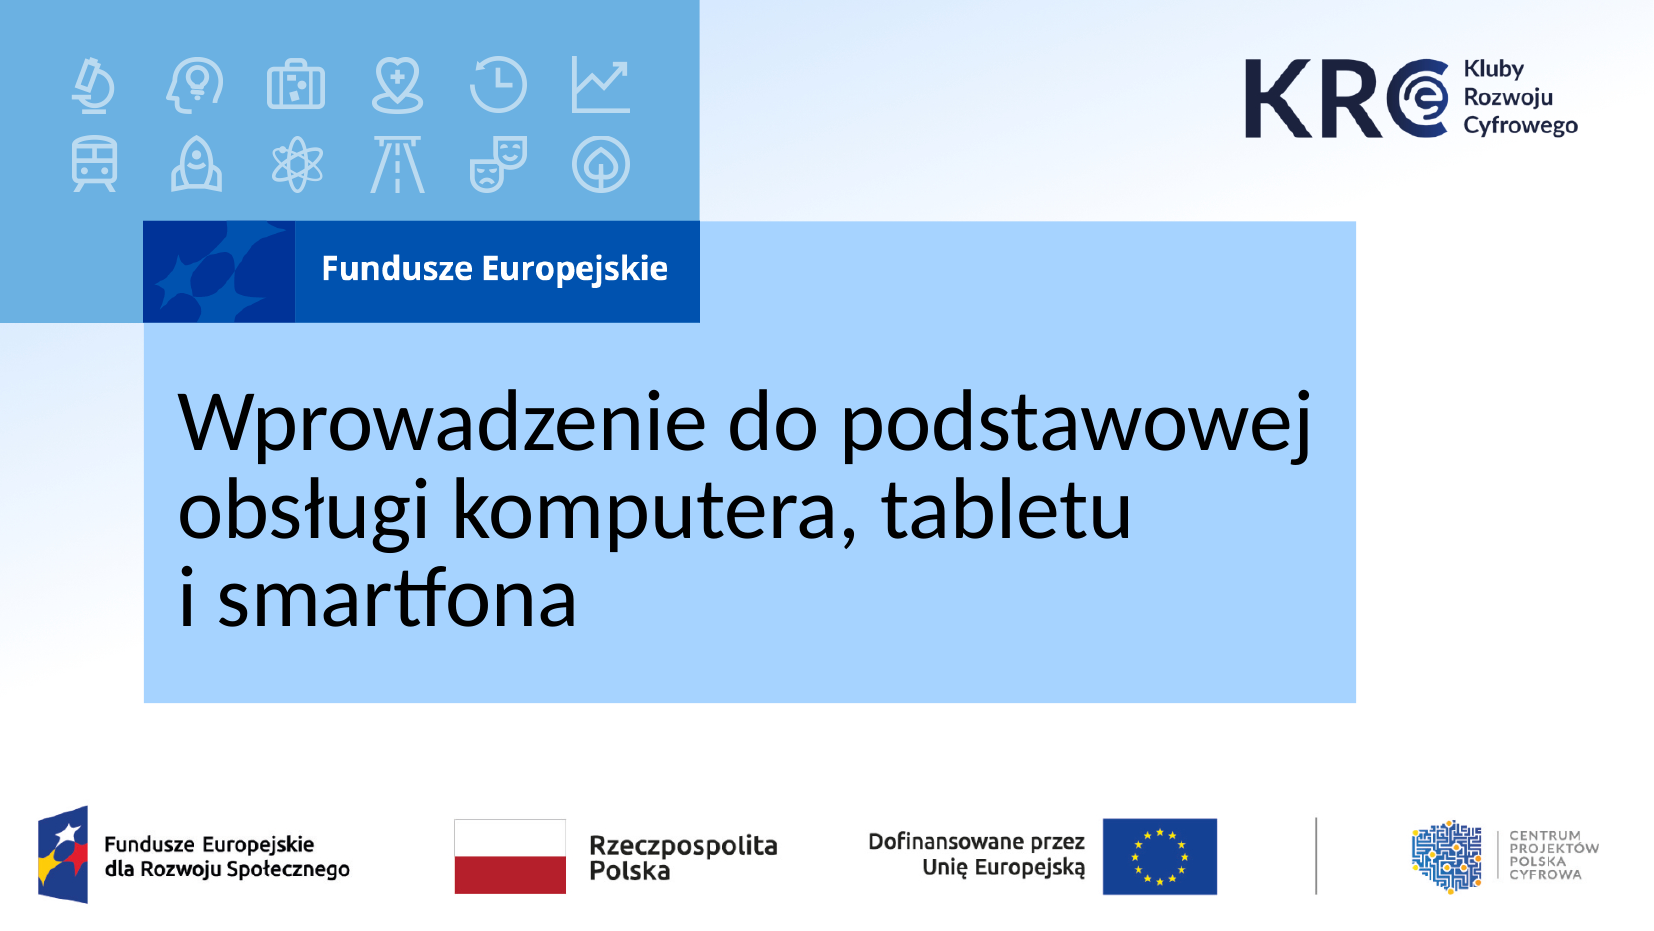

# Wprowadzenie do podstawowej obsługi komputera, tabletu
i smartfona